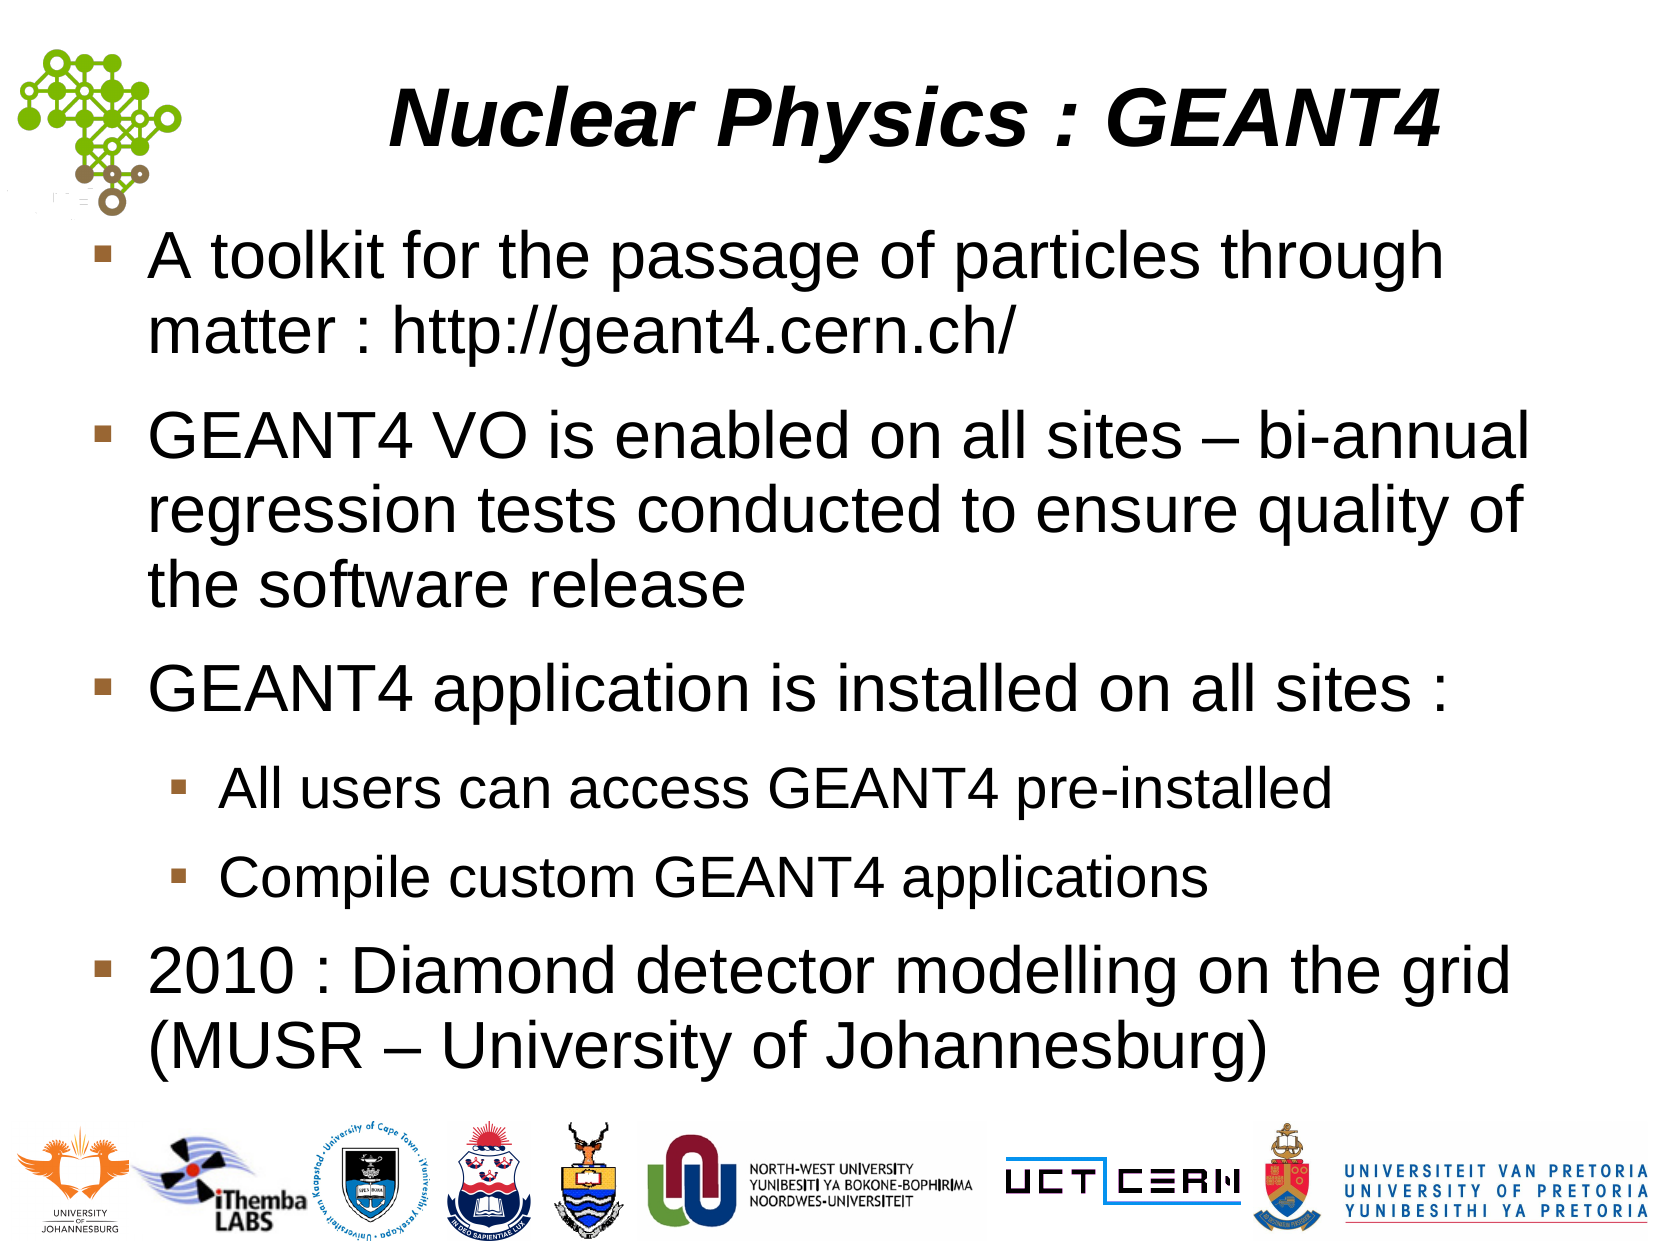

# Nuclear Physics : GEANT4
A toolkit for the passage of particles through matter : http://geant4.cern.ch/
GEANT4 VO is enabled on all sites – bi-annual regression tests conducted to ensure quality of the software release
GEANT4 application is installed on all sites :
All users can access GEANT4 pre-installed
Compile custom GEANT4 applications
2010 : Diamond detector modelling on the grid (MUSR – University of Johannesburg)